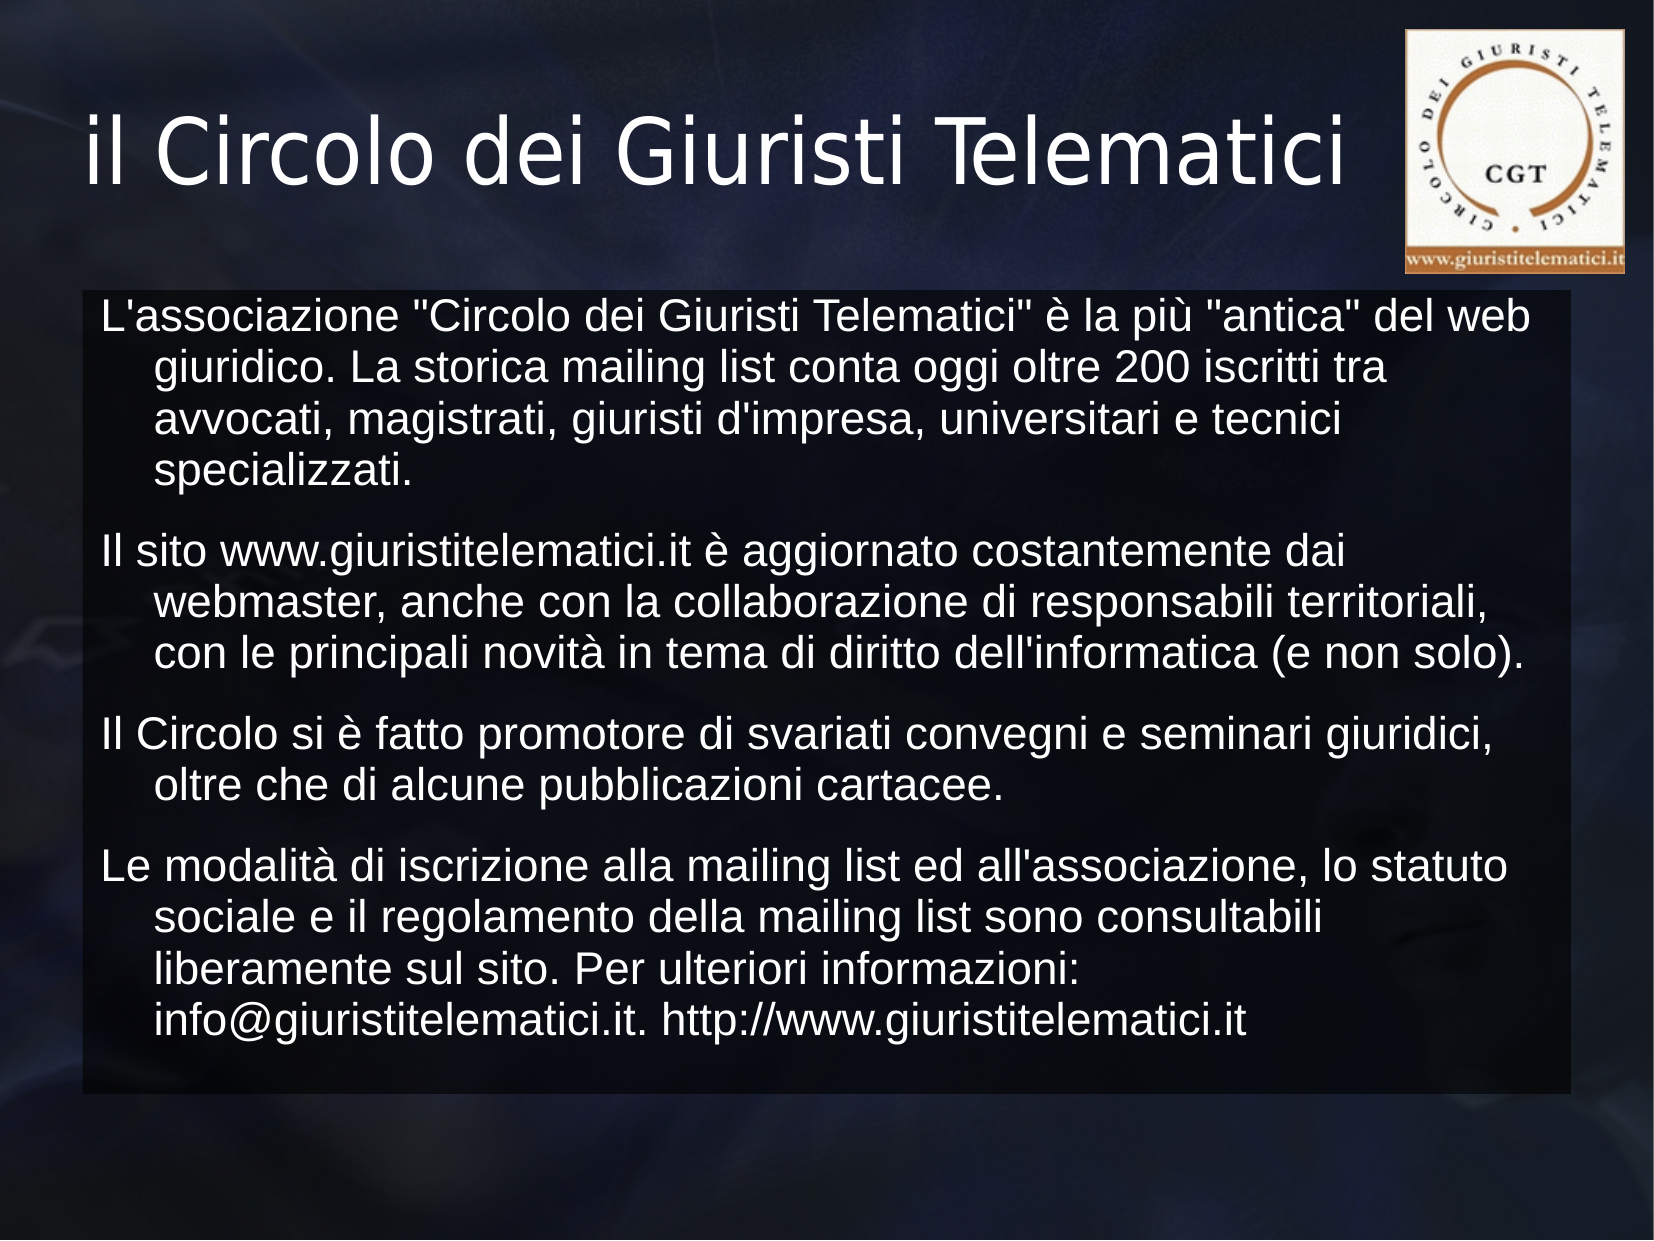

# il Circolo dei Giuristi Telematici
L'associazione "Circolo dei Giuristi Telematici" è la più "antica" del web giuridico. La storica mailing list conta oggi oltre 200 iscritti tra avvocati, magistrati, giuristi d'impresa, universitari e tecnici specializzati.
Il sito www.giuristitelematici.it è aggiornato costantemente dai webmaster, anche con la collaborazione di responsabili territoriali, con le principali novità in tema di diritto dell'informatica (e non solo).
Il Circolo si è fatto promotore di svariati convegni e seminari giuridici, oltre che di alcune pubblicazioni cartacee.
Le modalità di iscrizione alla mailing list ed all'associazione, lo statuto sociale e il regolamento della mailing list sono consultabili liberamente sul sito. Per ulteriori informazioni: info@giuristitelematici.it. http://www.giuristitelematici.it